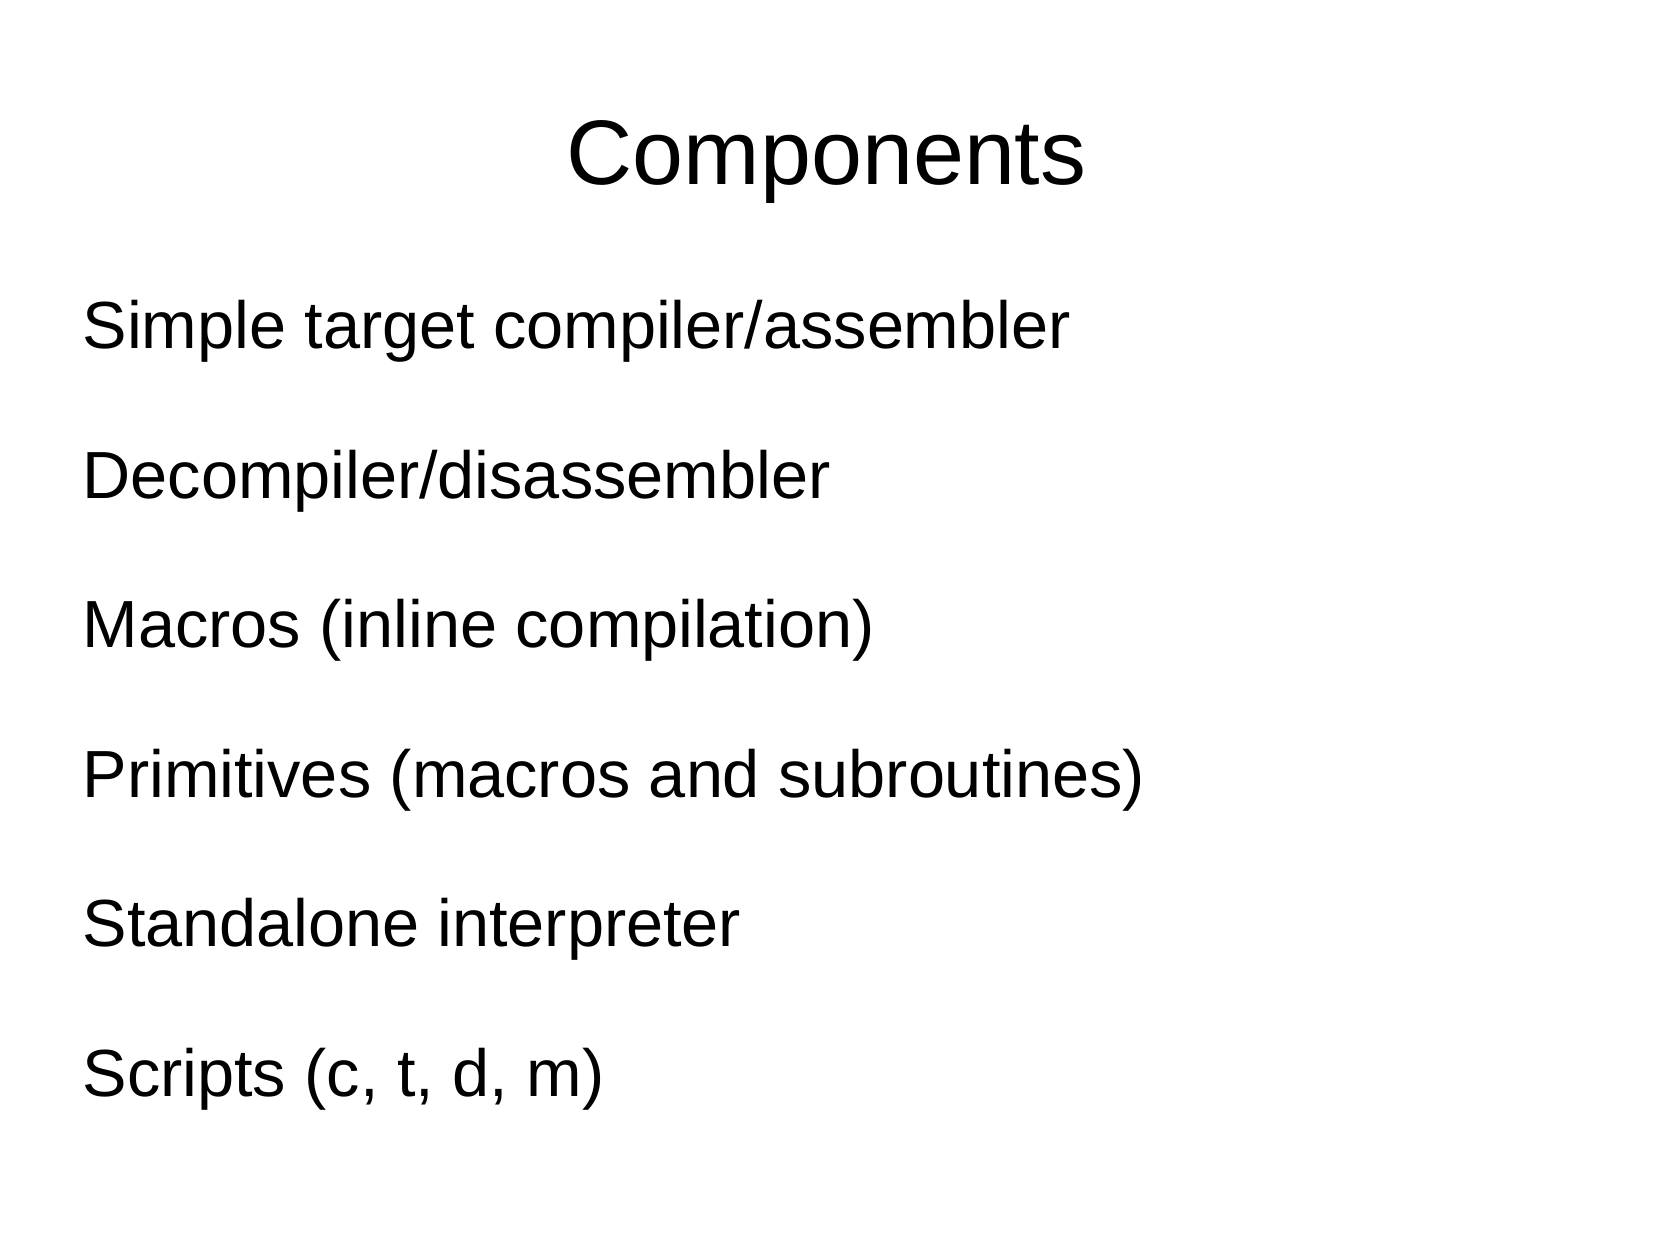

# Components
Simple target compiler/assembler
Decompiler/disassembler
Macros (inline compilation)
Primitives (macros and subroutines)
Standalone interpreter
Scripts (c, t, d, m)